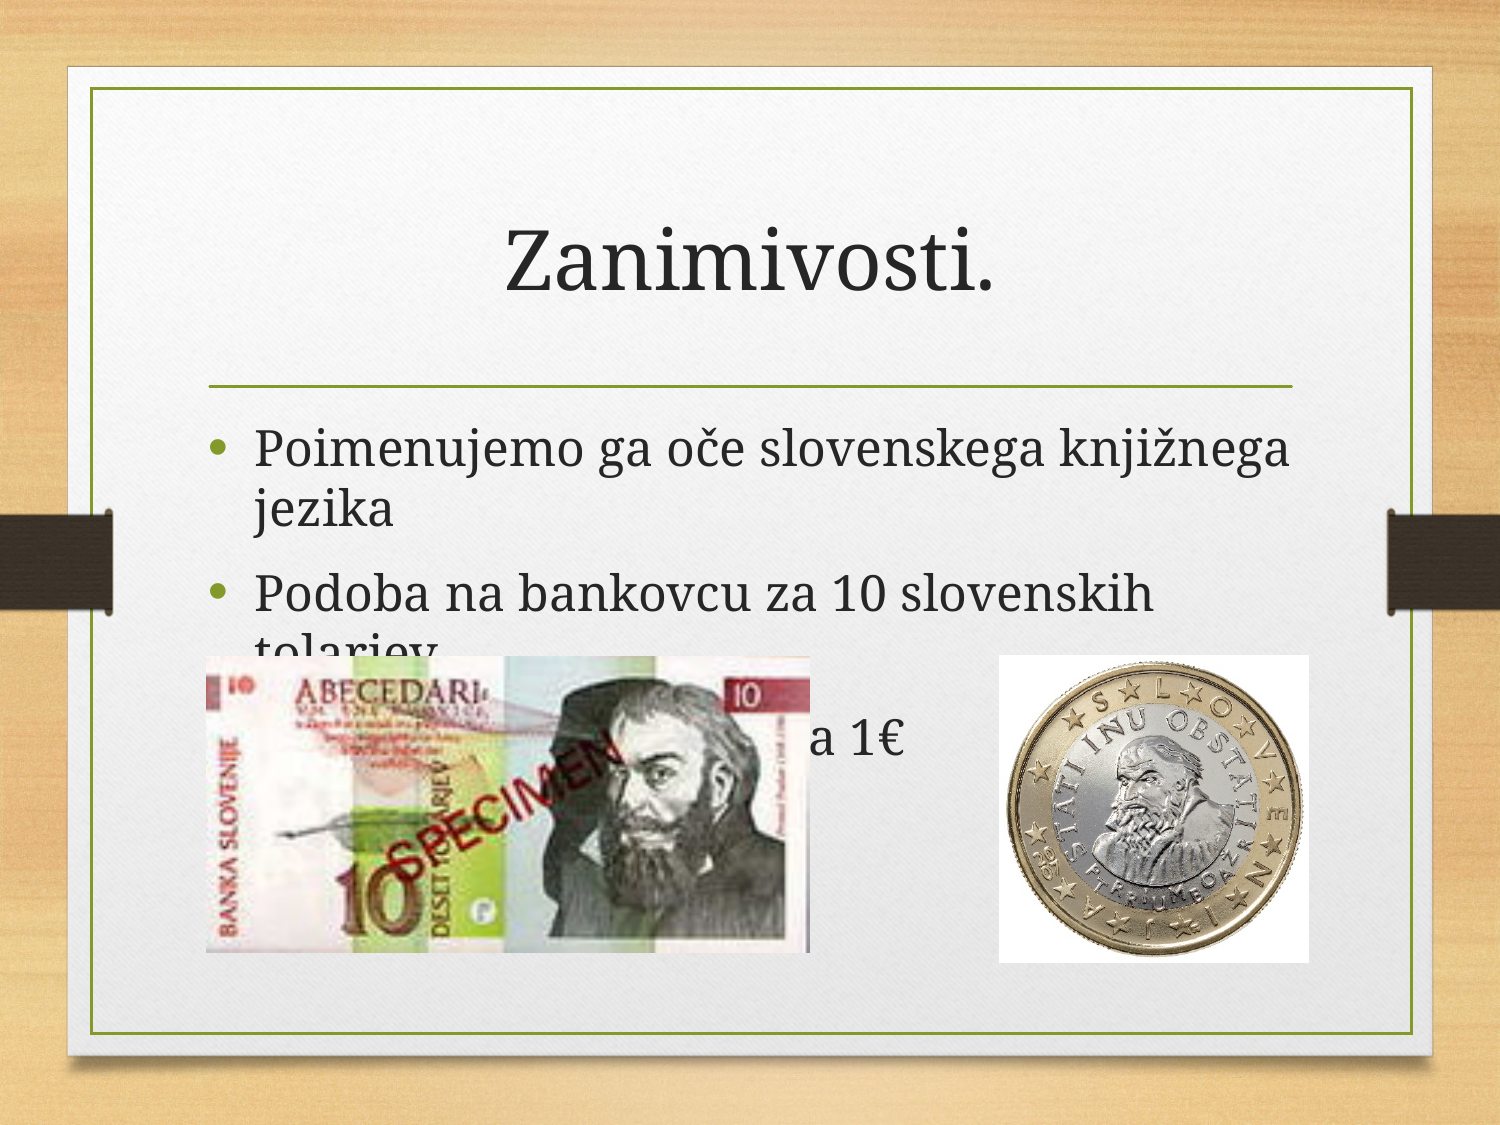

# Zanimivosti.
Poimenujemo ga oče slovenskega knjižnega jezika
Podoba na bankovcu za 10 slovenskih tolarjev
Prav tako na kovancu za 1€